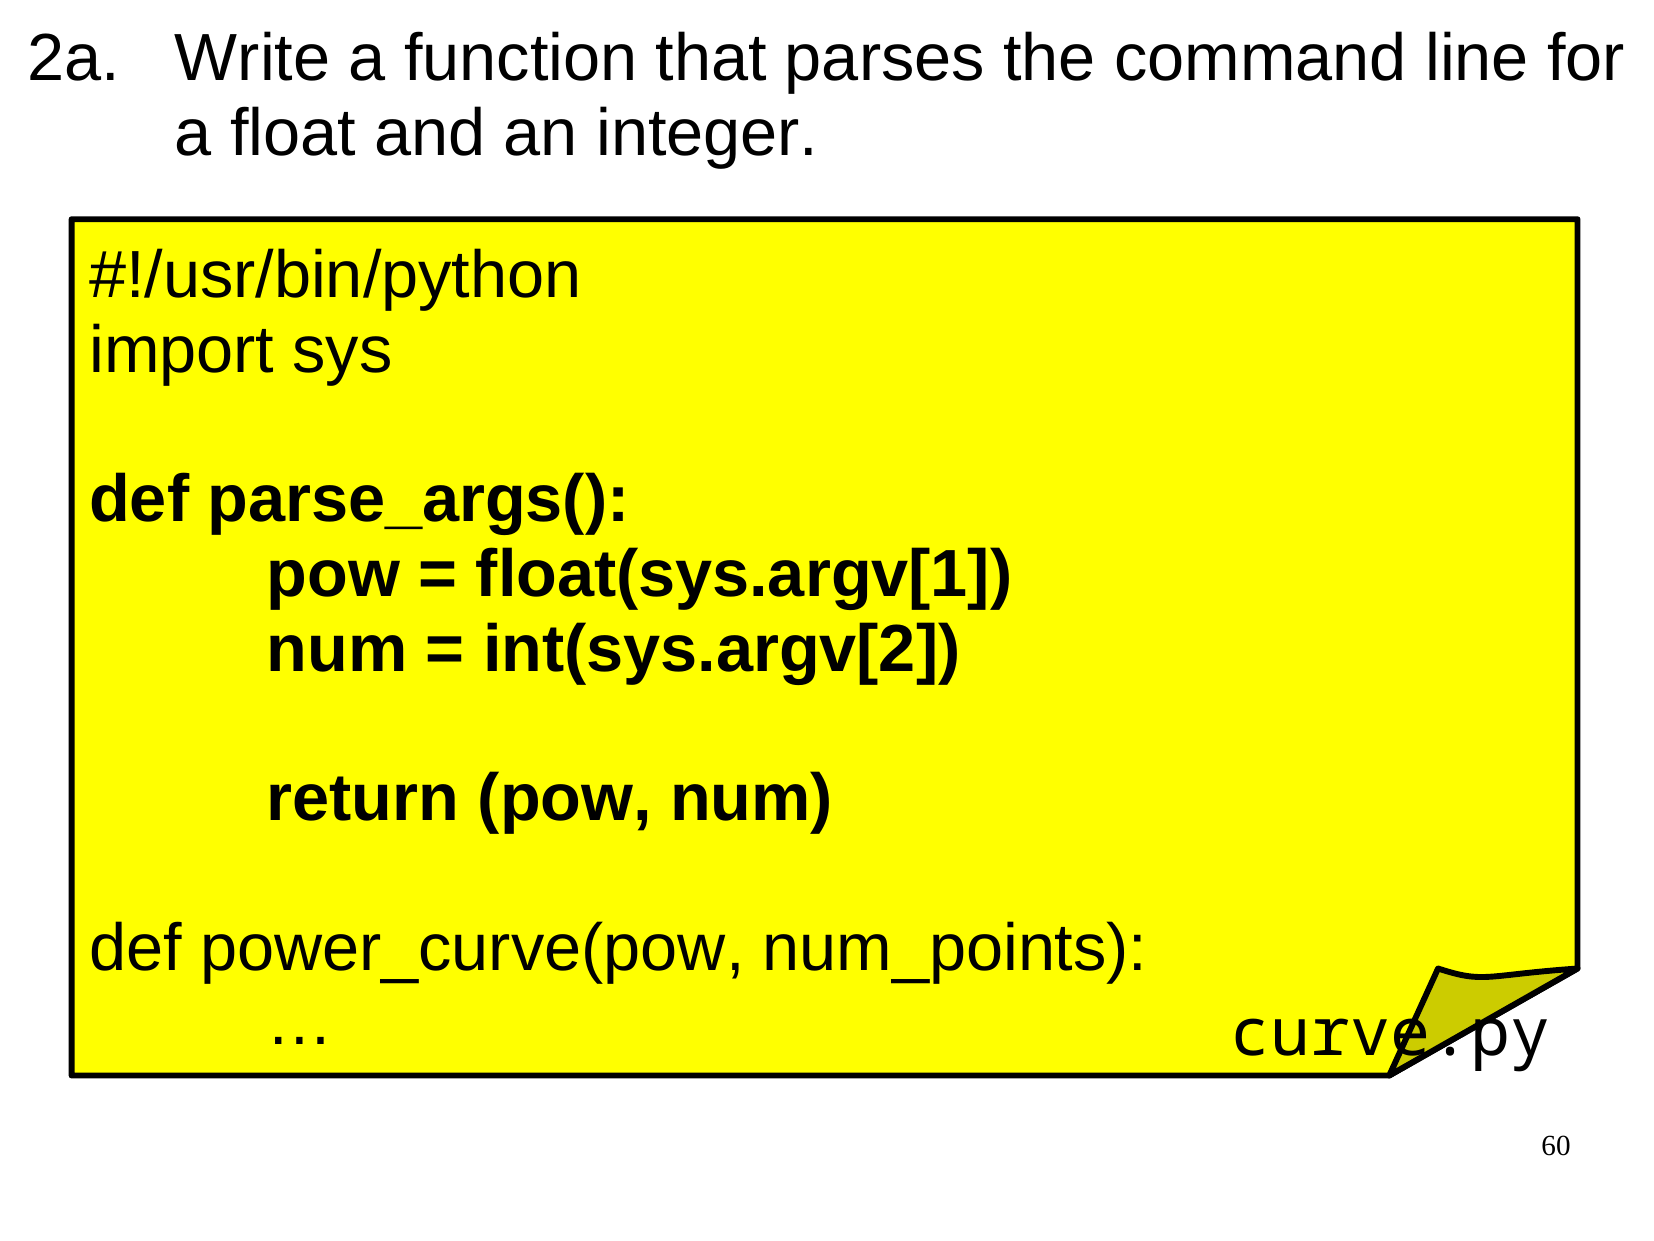

2a.	Write a function that parses the command line for
		a float and an integer.
#!/usr/bin/python
import sys
def parse_args():
	pow = float(sys.argv[1])
	num = int(sys.argv[2])
	return (pow, num)
def power_curve(pow, num_points):
	…
curve.py
60